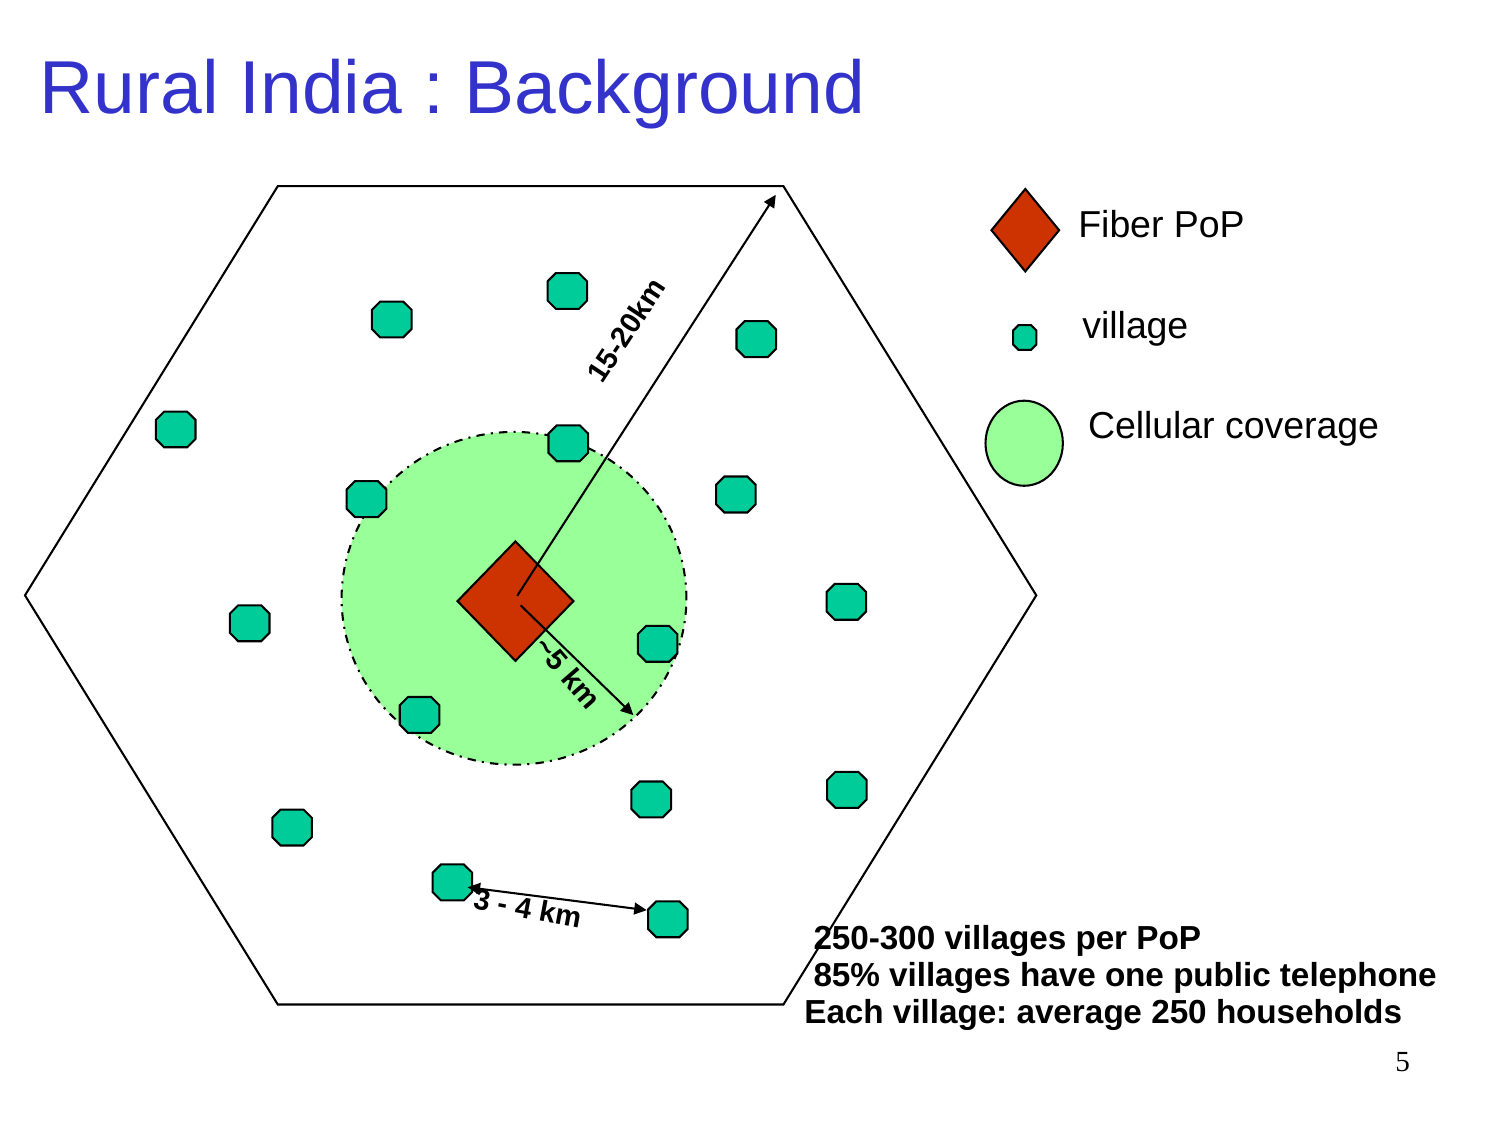

# Rural India : Background
15-20km
~5 km
3 - 4 km
Fiber PoP
village
Cellular coverage
 250-300 villages per PoP
 85% villages have one public telephone
 Each village: average 250 households
5